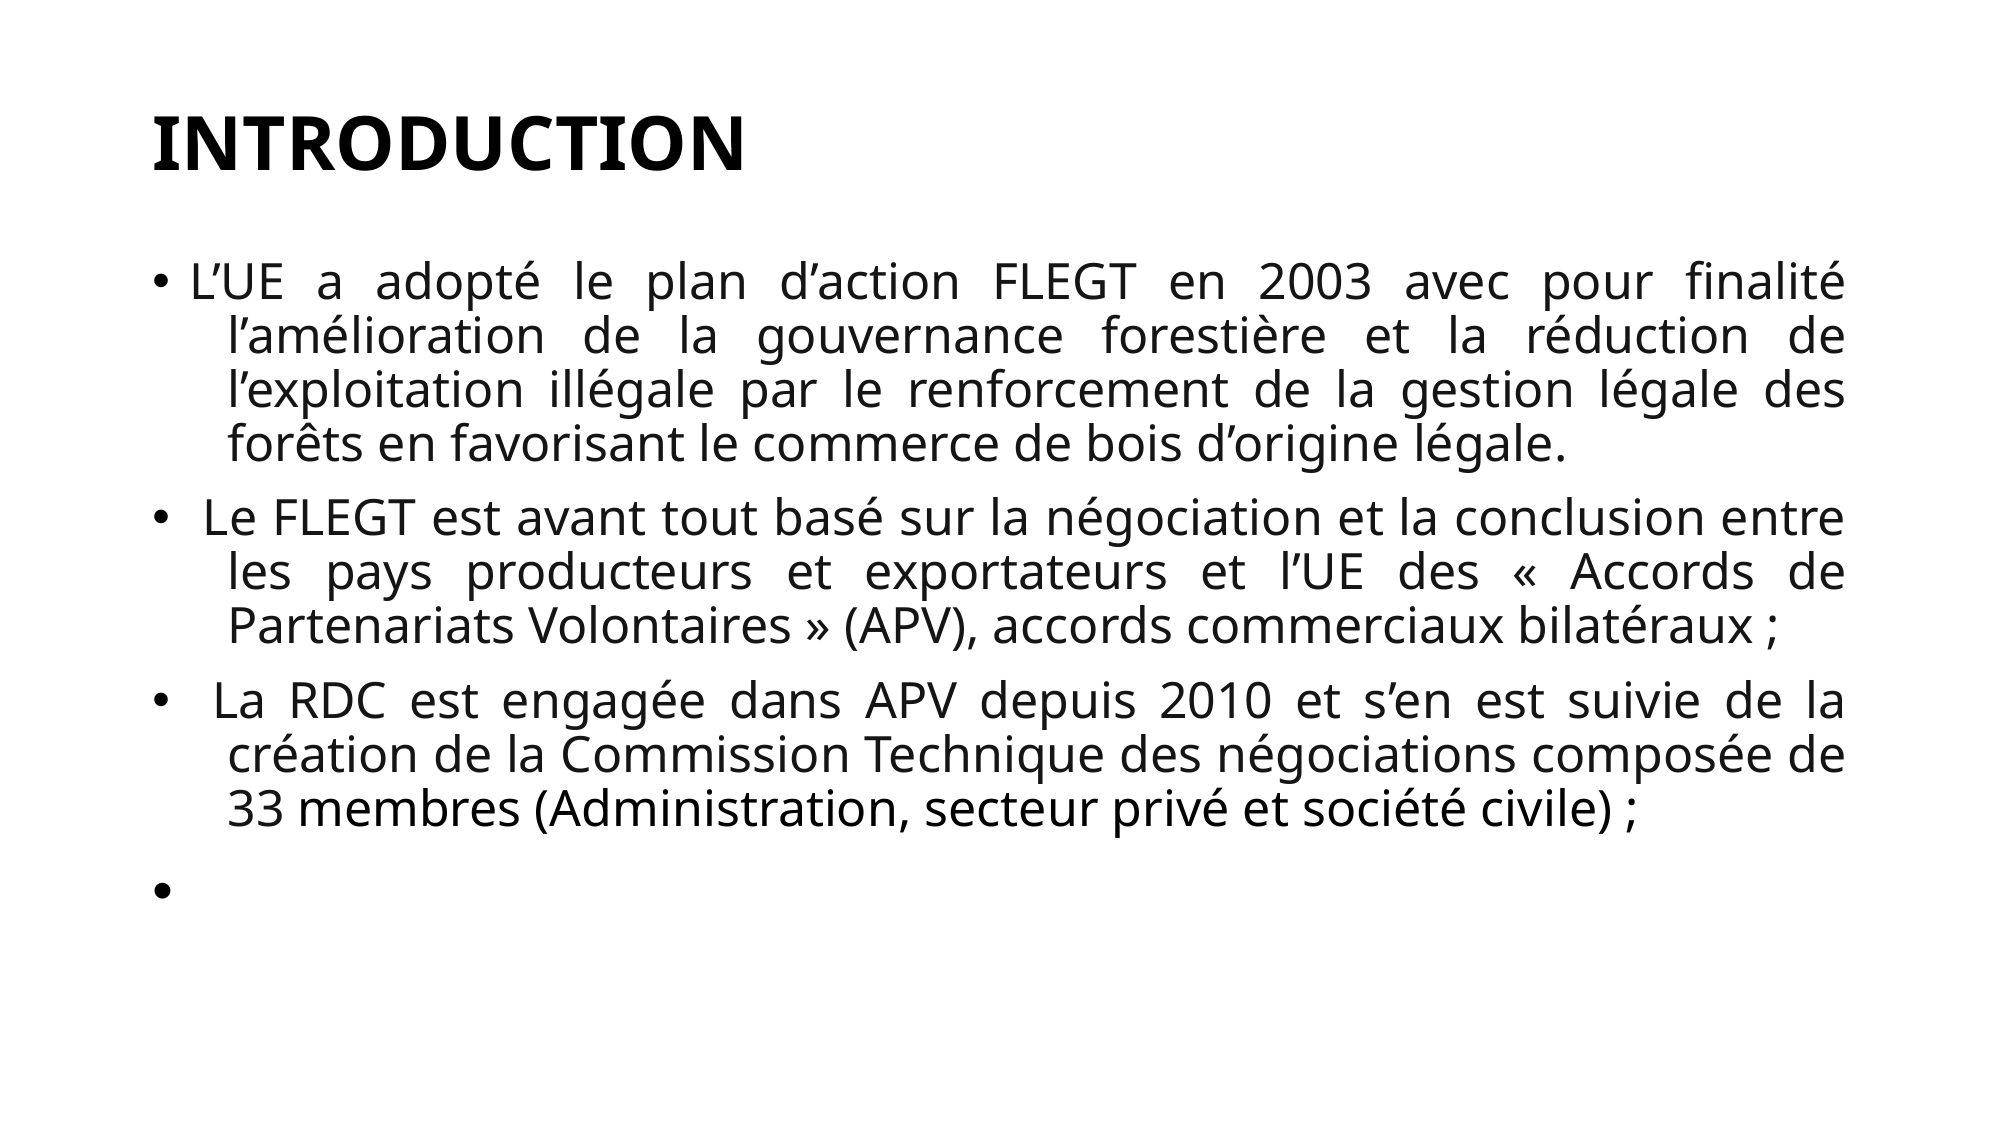

# INTRODUCTION
L’UE a adopté le plan d’action FLEGT en 2003 avec pour finalité l’amélioration de la gouvernance forestière et la réduction de l’exploitation illégale par le renforcement de la gestion légale des forêts en favorisant le commerce de bois d’origine légale.
 Le FLEGT est avant tout basé sur la négociation et la conclusion entre les pays producteurs et exportateurs et l’UE des « Accords de Partenariats Volontaires » (APV), accords commerciaux bilatéraux ;
 La RDC est engagée dans APV depuis 2010 et s’en est suivie de la création de la Commission Technique des négociations composée de 33 membres (Administration, secteur privé et société civile) ;